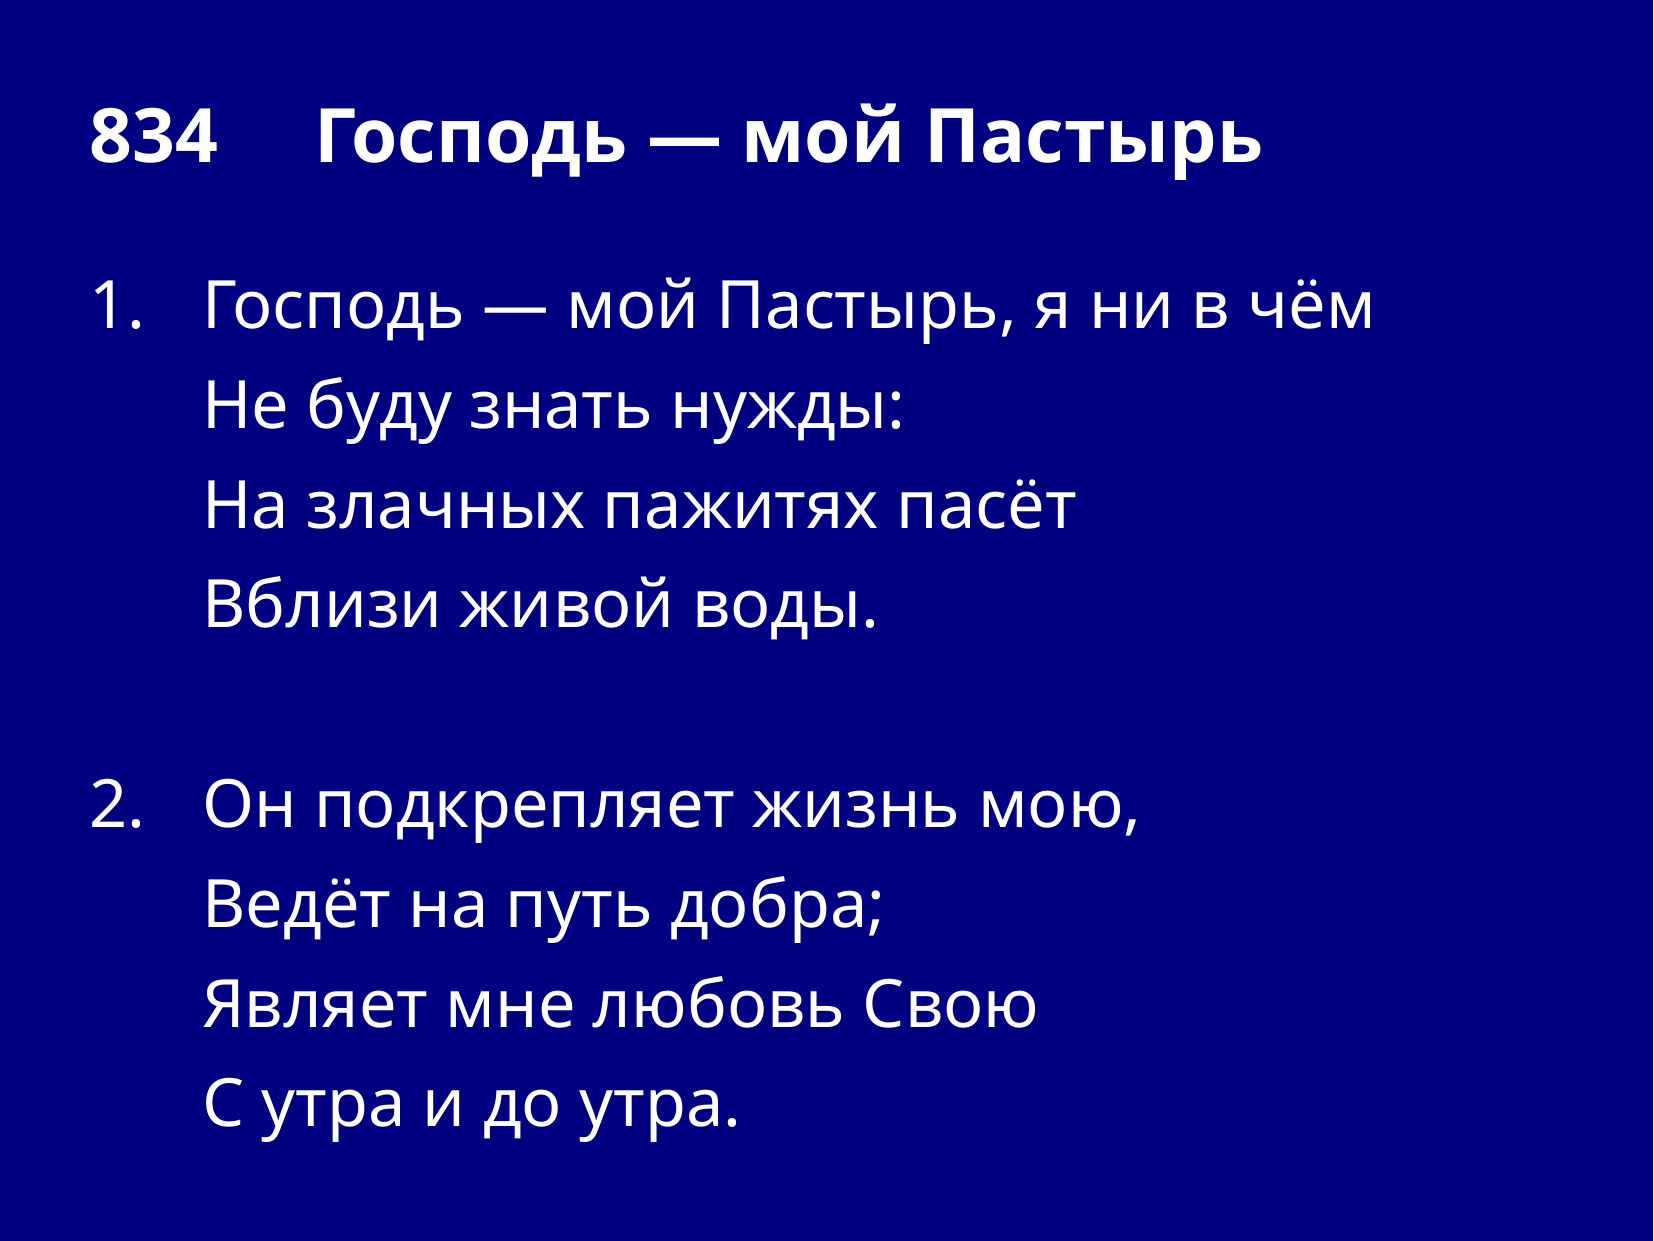

834	Господь — мой Пастырь
1.	Господь — мой Пастырь, я ни в чём
	Не буду знать нужды:
	На злачных пажитях пасёт
	Вблизи живой воды.
2.	Он подкрепляет жизнь мою,
	Ведёт на путь добра;
	Являет мне любовь Свою
	С утра и до утра.